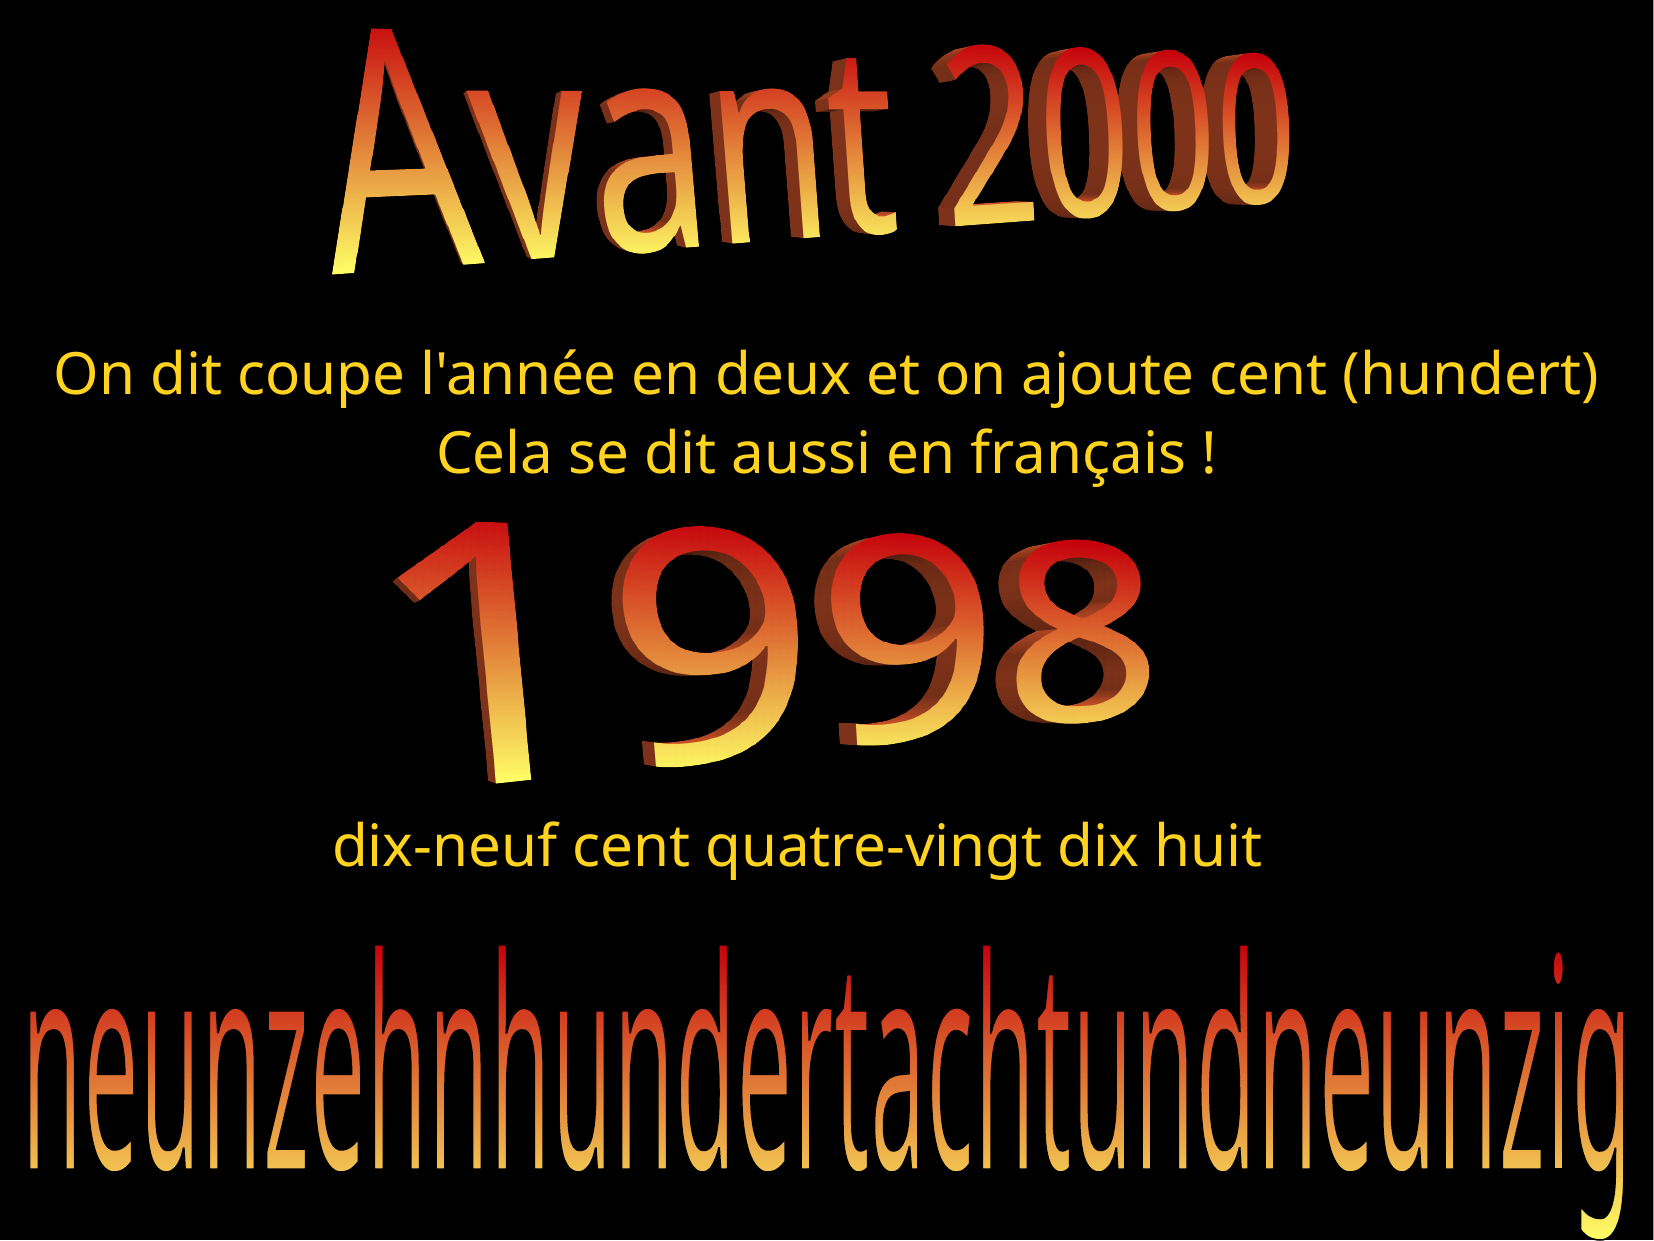

Avant 2000
On dit coupe l'année en deux et on ajoute cent (hundert)
Cela se dit aussi en français !
1998
dix-neuf cent quatre-vingt dix huit
neunzehnhundertachtundneunzig